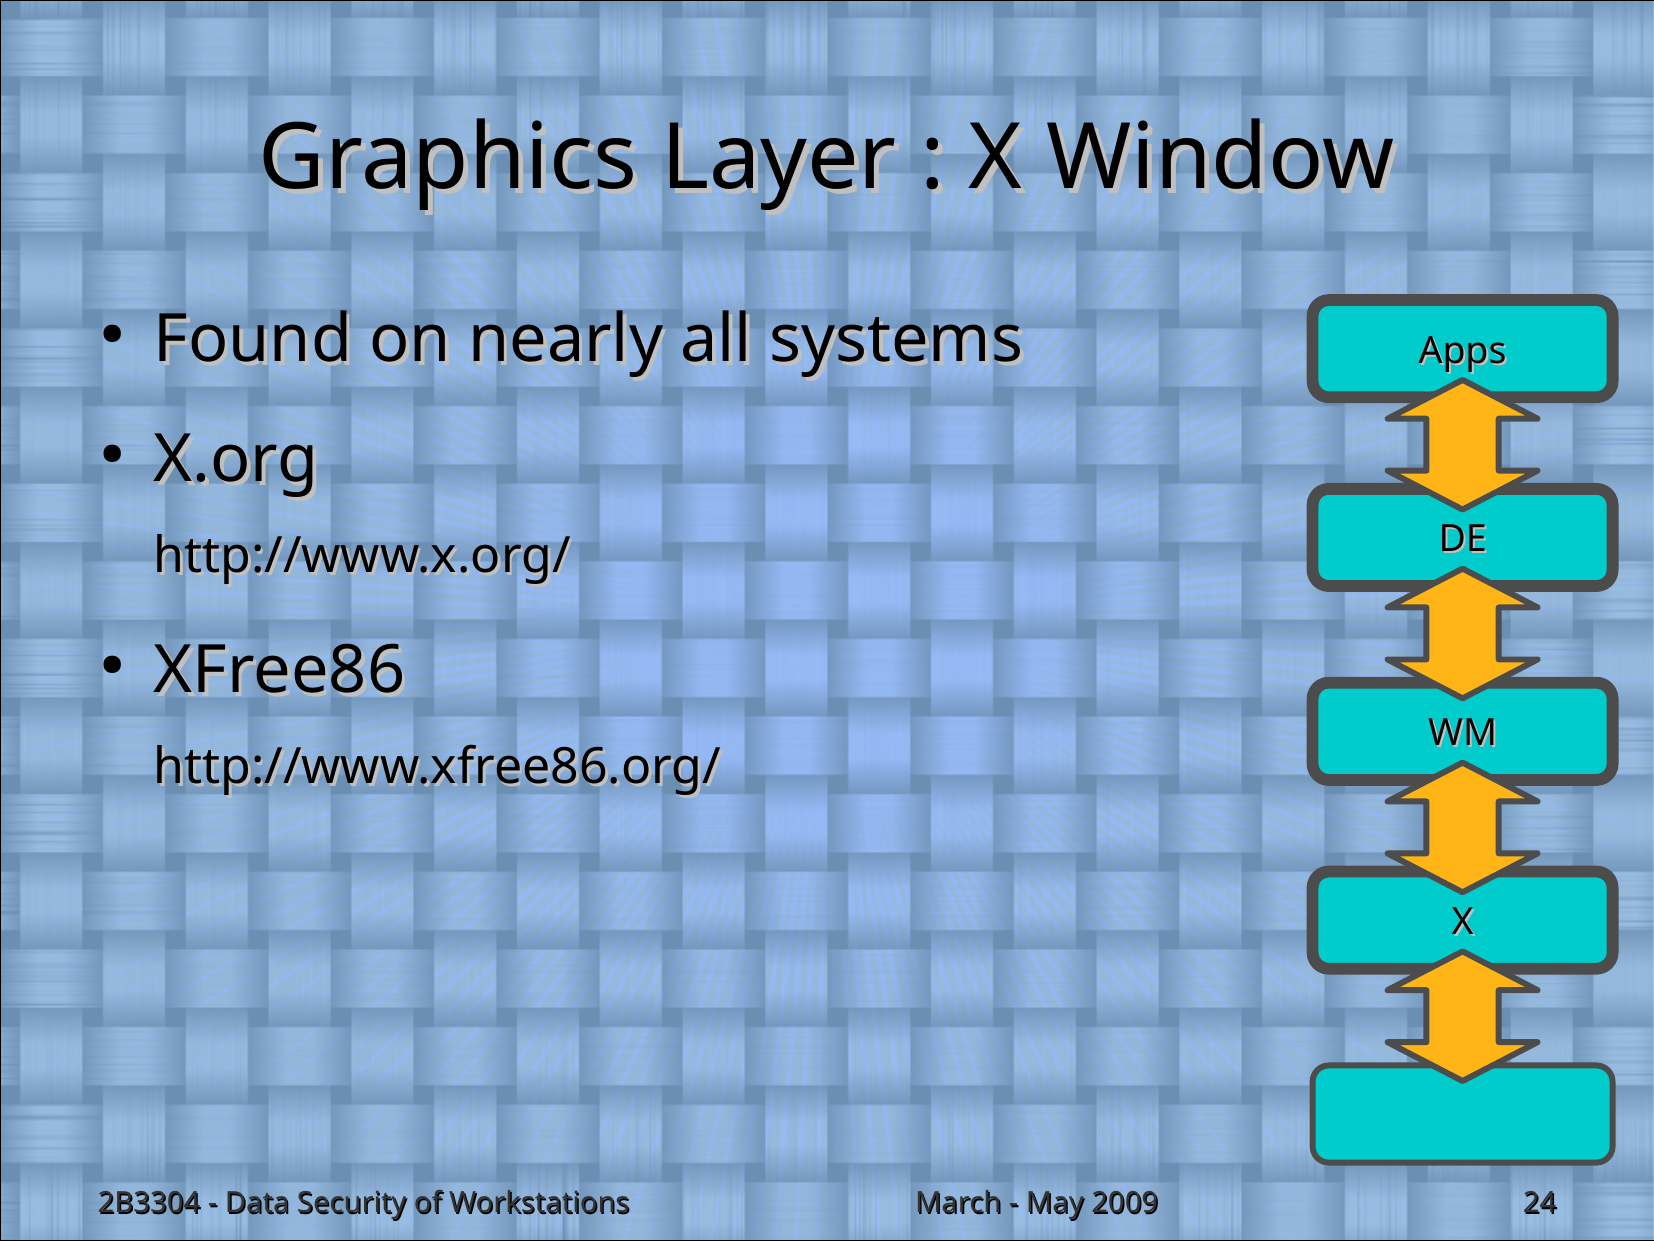

# Graphics Layer : X Window
Found on nearly all systems
X.org
http://www.x.org/
XFree86
http://www.xfree86.org/
Apps
DE
WM
X